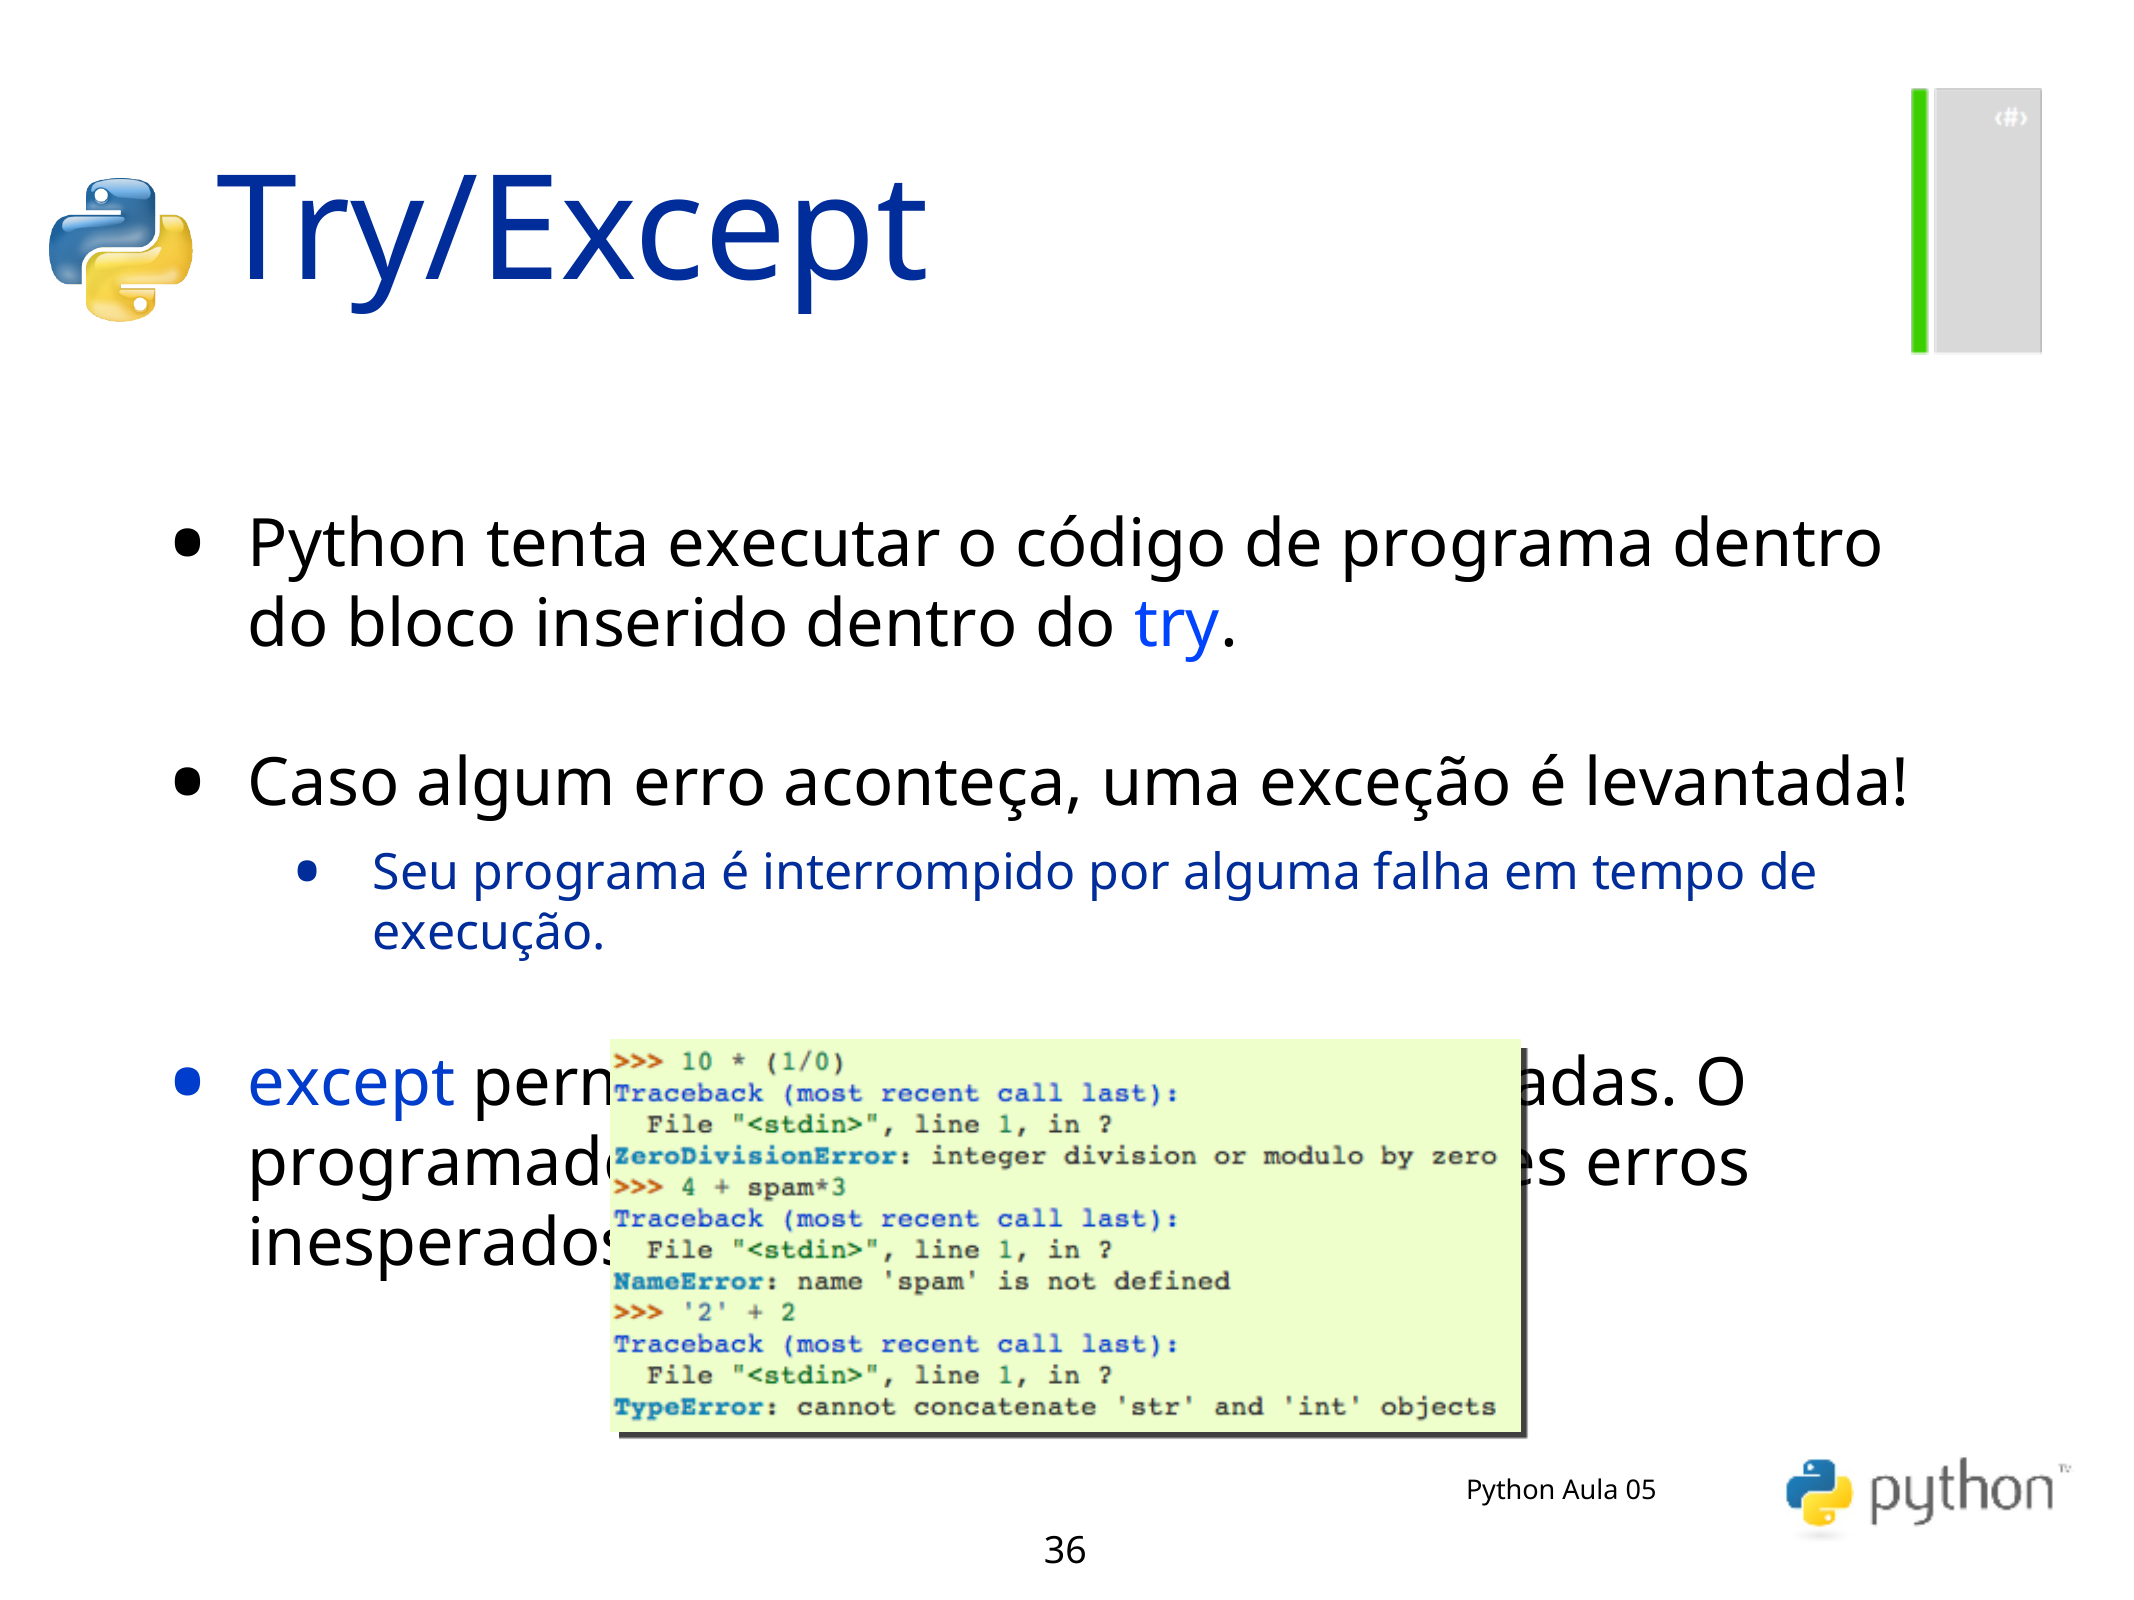

# Try/Except
Python tenta executar o código de programa dentro do bloco inserido dentro do try.
Caso algum erro aconteça, uma exceção é levantada!
Seu programa é interrompido por alguma falha em tempo de execução.
except permite tratar as exceções levantadas. O programador define como lidar com estes erros inesperados!
Python Aula 05